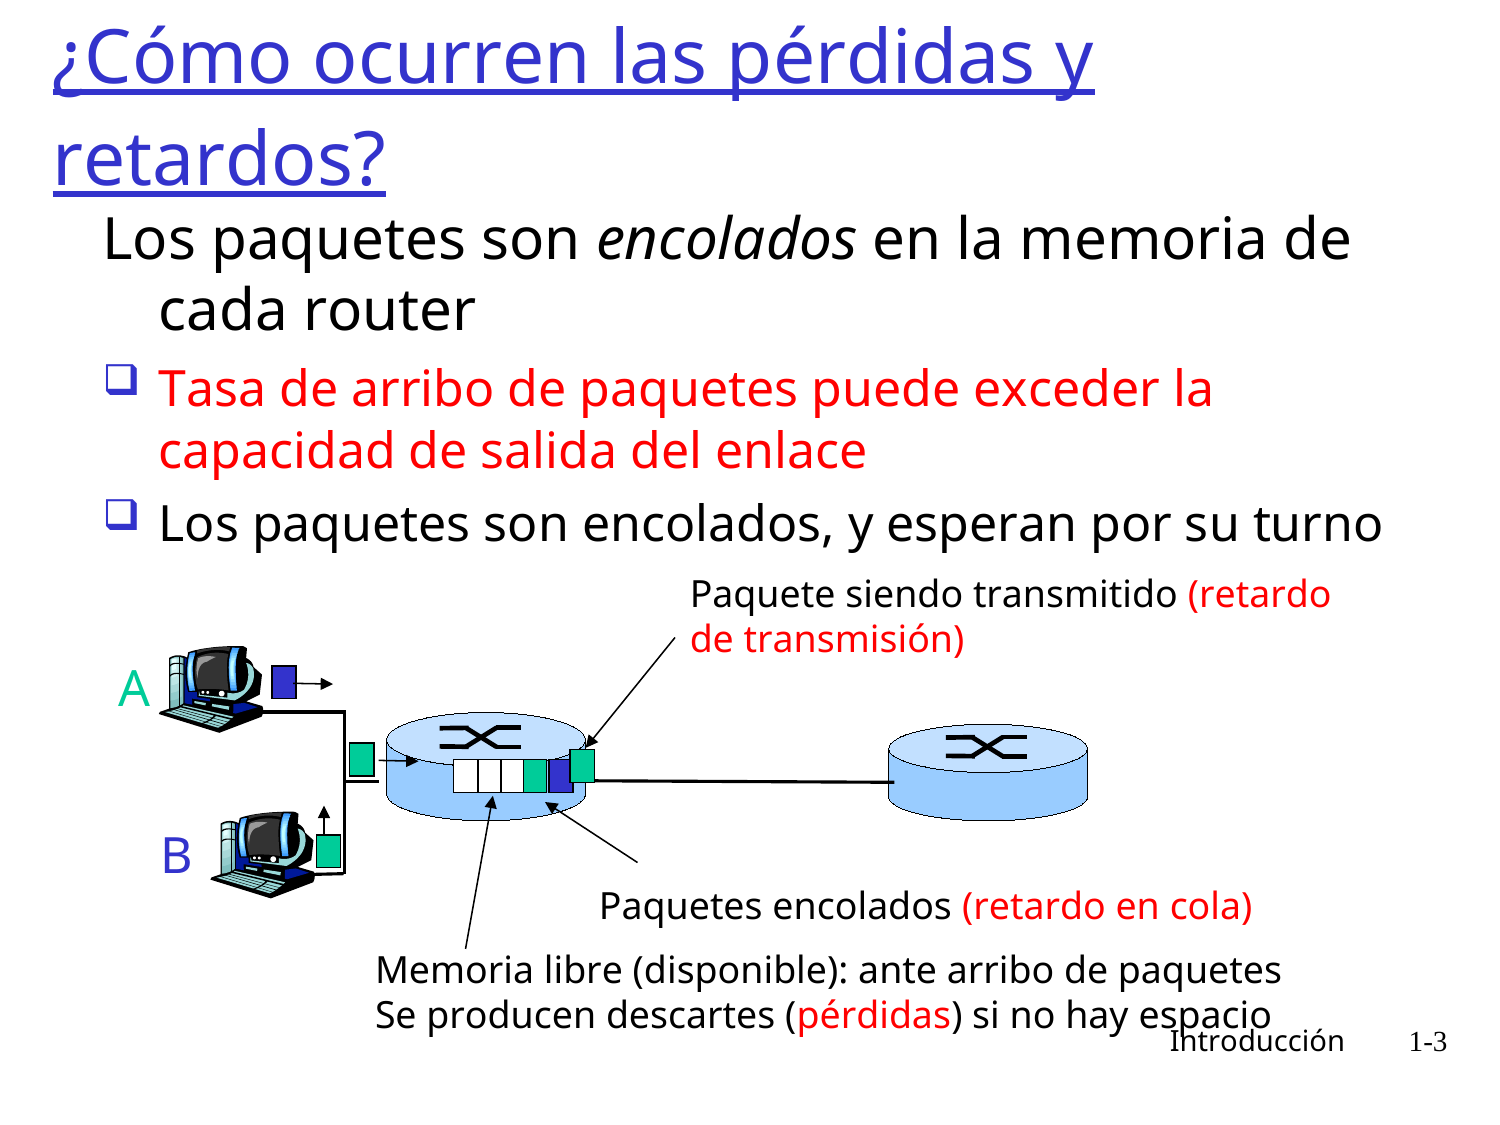

# ¿Cómo ocurren las pérdidas y retardos?
Los paquetes son encolados en la memoria de cada router
Tasa de arribo de paquetes puede exceder la capacidad de salida del enlace
Los paquetes son encolados, y esperan por su turno
Paquete siendo transmitido (retardo de transmisión)
A
Memoria libre (disponible): ante arribo de paquetes
Se producen descartes (pérdidas) si no hay espacio
B
Paquetes encolados (retardo en cola)
 Introducción